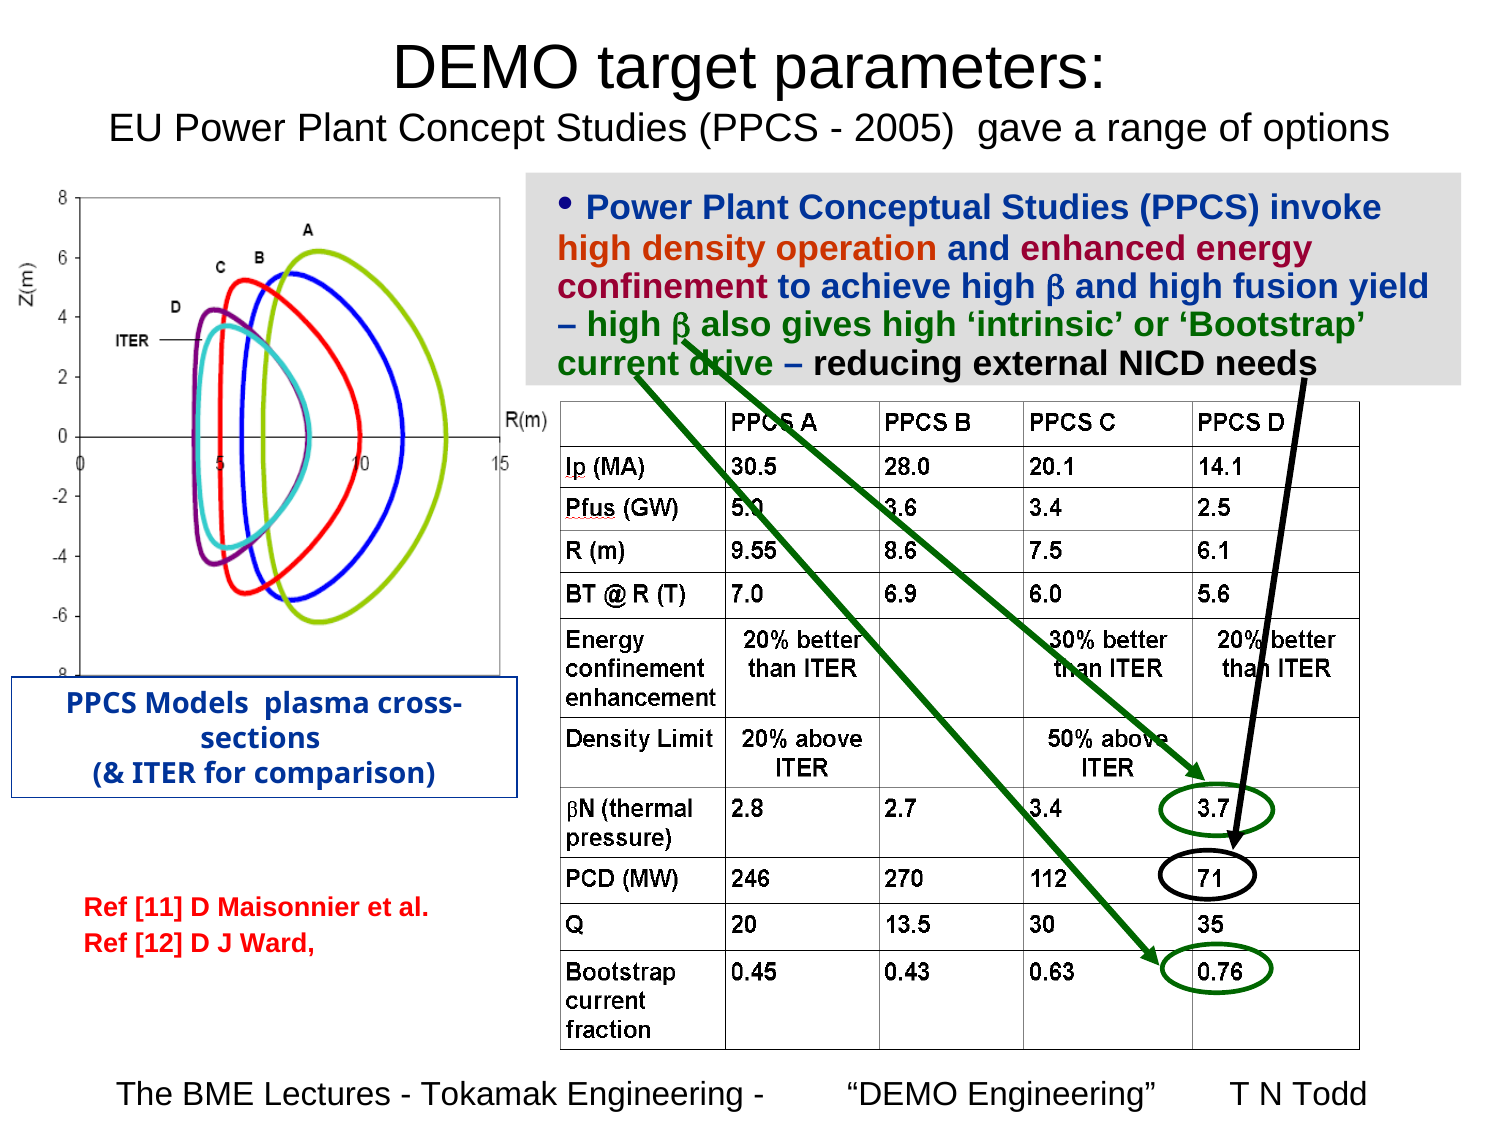

DEMO target parameters:
EU Power Plant Concept Studies (PPCS - 2005) gave a range of options
PPCS Models plasma cross-sections
(& ITER for comparison)
 Power Plant Conceptual Studies (PPCS) invoke high density operation and enhanced energy confinement to achieve high  and high fusion yield – high  also gives high ‘intrinsic’ or ‘Bootstrap’ current drive – reducing external NICD needs
Ref [11] D Maisonnier et al.
Ref [12] D J Ward,